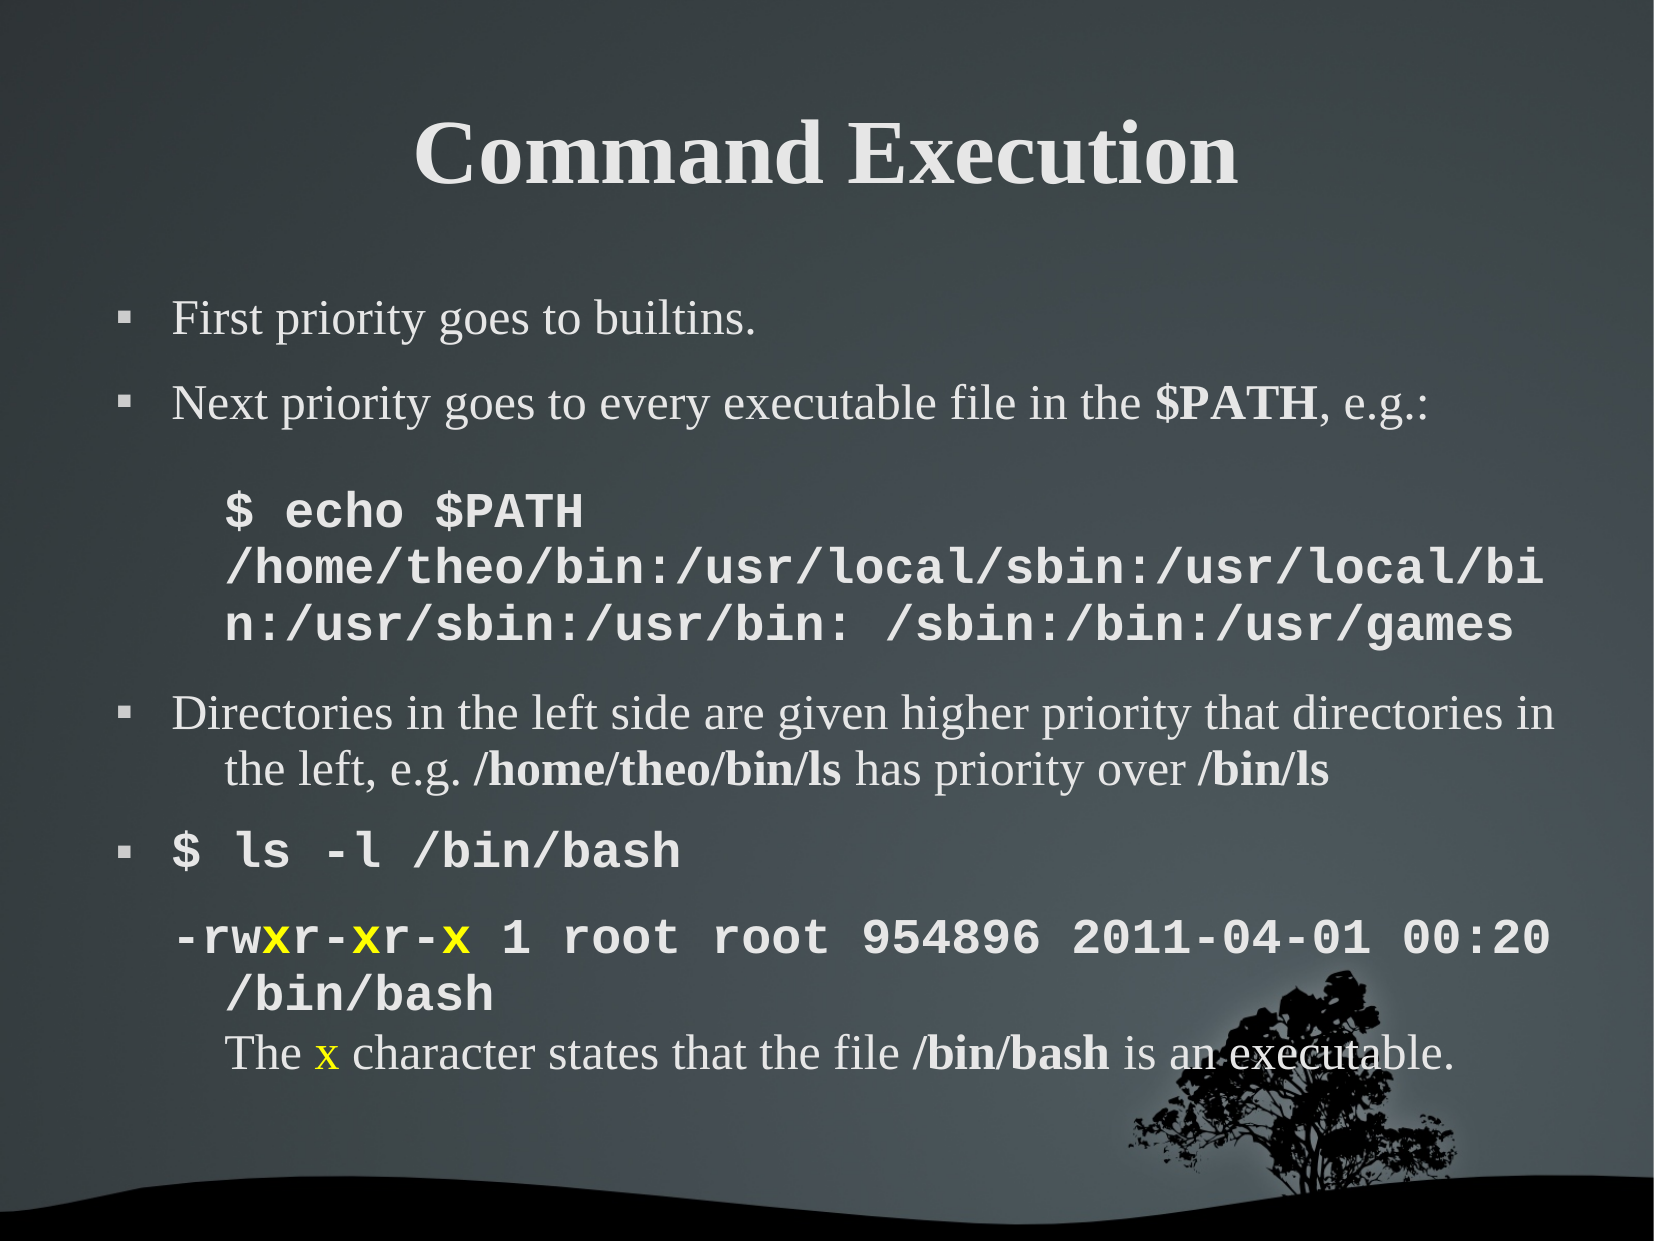

# Command Execution
First priority goes to builtins.
Next priority goes to every executable file in the $PATH, e.g.:
$ echo $PATH
/home/theo/bin:/usr/local/sbin:/usr/local/bin:/usr/sbin:/usr/bin: /sbin:/bin:/usr/games
Directories in the left side are given higher priority that directories in the left, e.g. /home/theo/bin/ls has priority over /bin/ls
$ ls -l /bin/bash
-rwxr-xr-x 1 root root 954896 2011-04-01 00:20 /bin/bash
The x character states that the file /bin/bash is an executable.